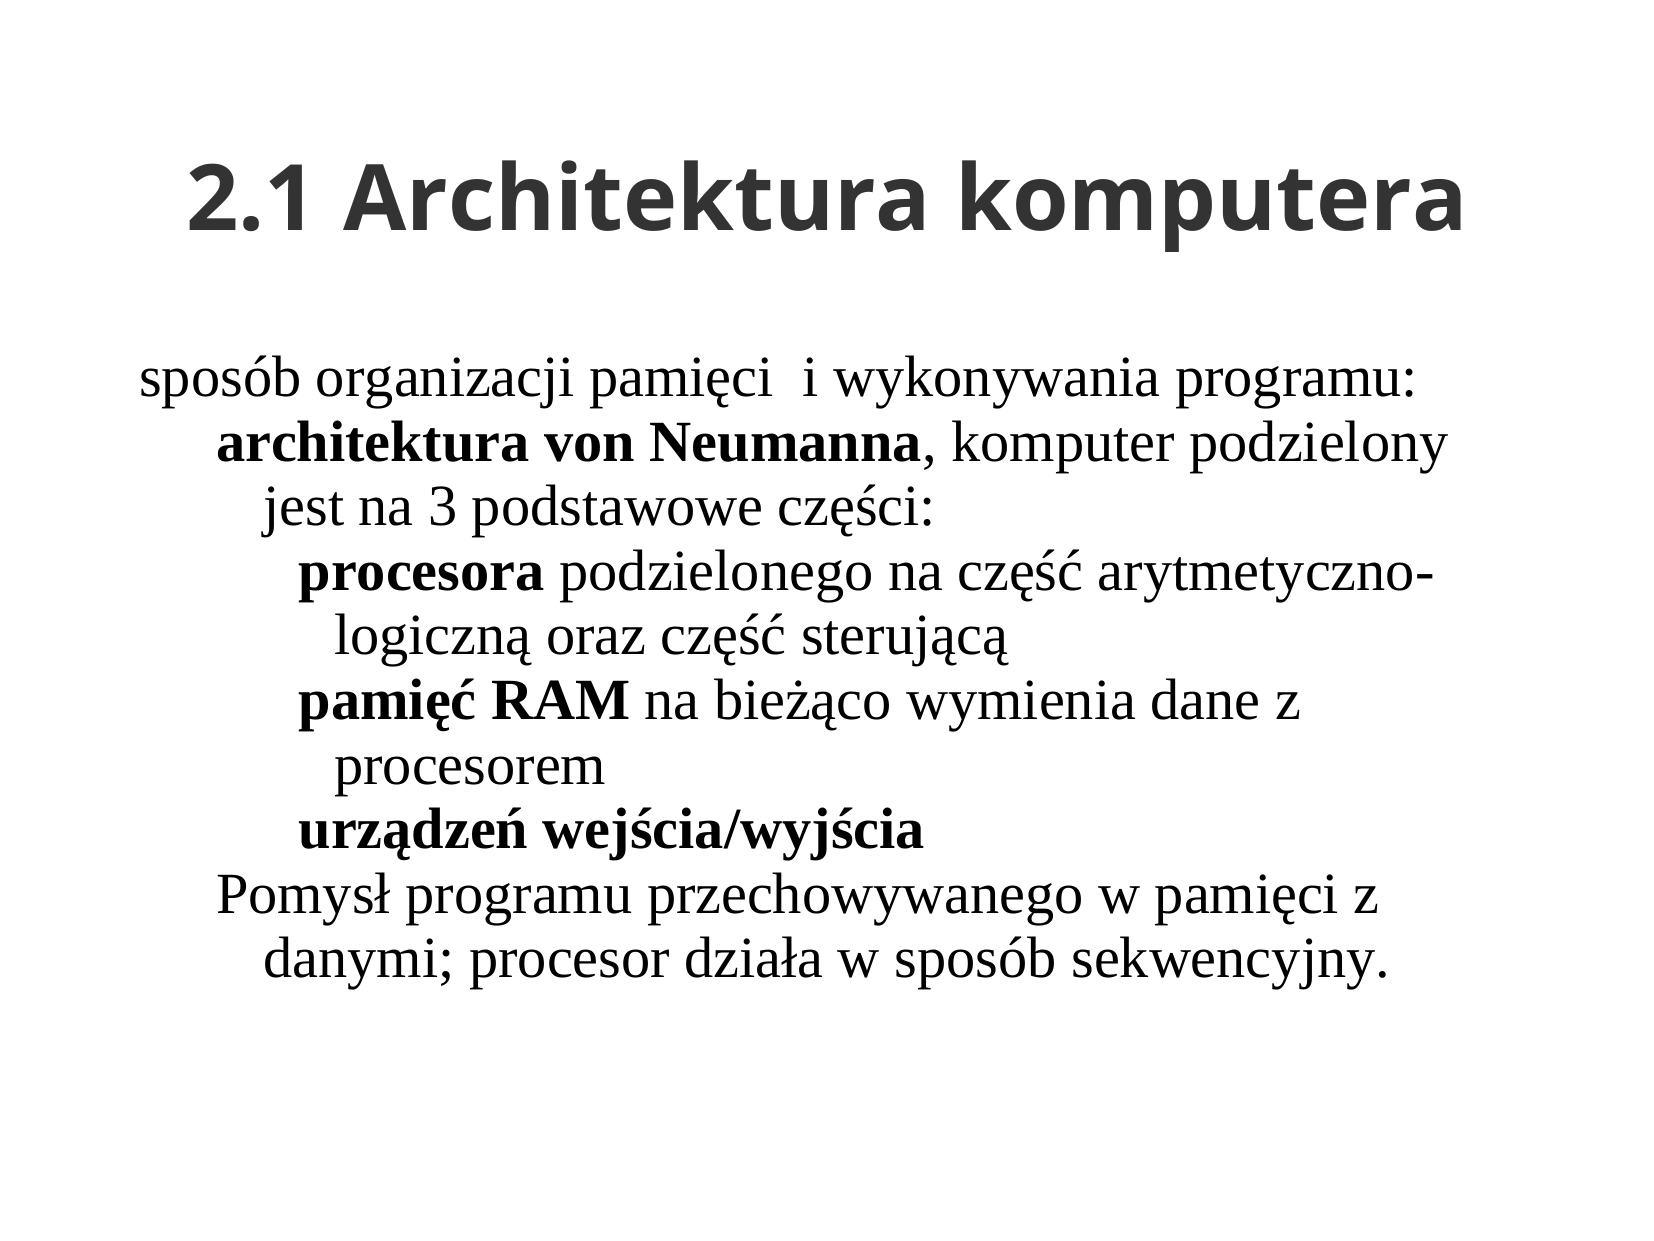

# 2.1 Architektura komputera
sposób organizacji pamięci i wykonywania programu:
architektura von Neumanna, komputer podzielony jest na 3 podstawowe części:
procesora podzielonego na część arytmetyczno-logiczną oraz część sterującą
pamięć RAM na bieżąco wymienia dane z procesorem
urządzeń wejścia/wyjścia
Pomysł programu przechowywanego w pamięci z danymi; procesor działa w sposób sekwencyjny.